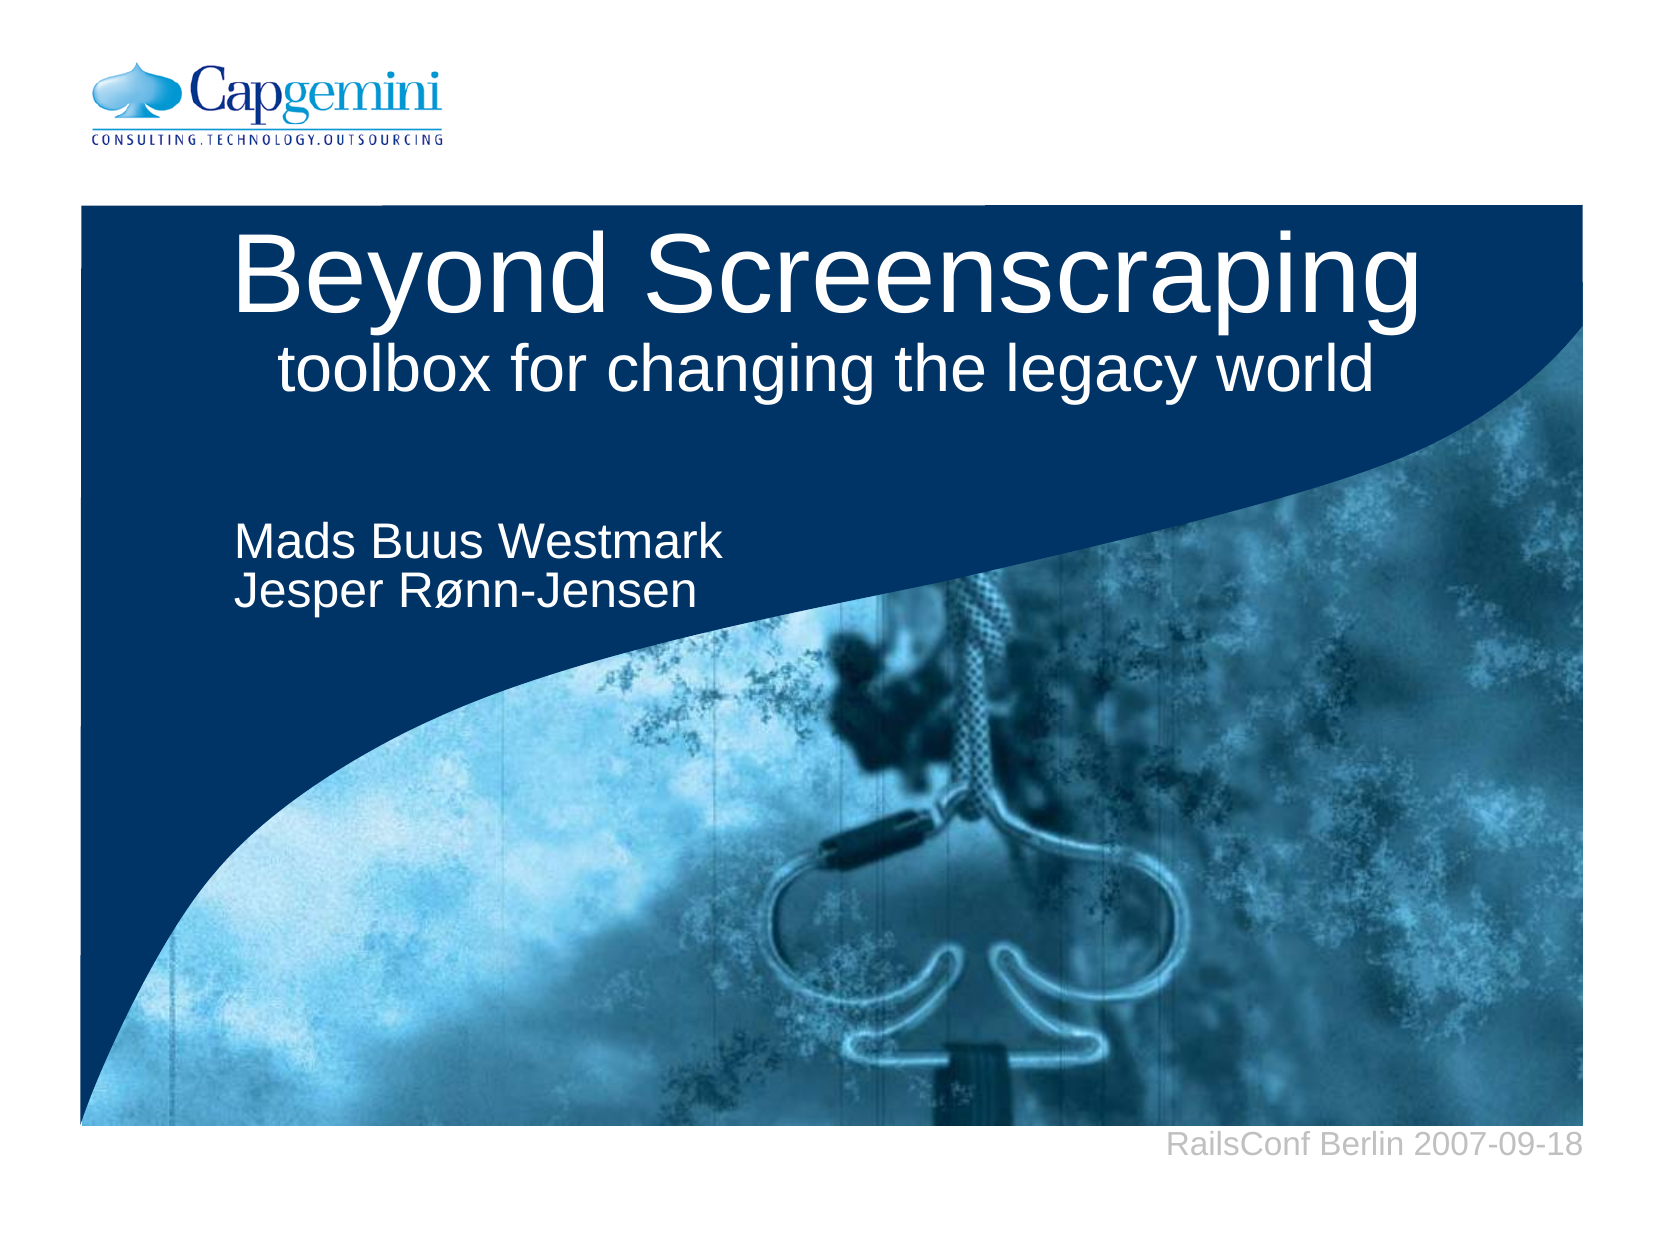

Beyond Screenscraping
toolbox for changing the legacy world
Mads Buus Westmark
Jesper Rønn-Jensen
RailsConf Berlin 2007-09-18